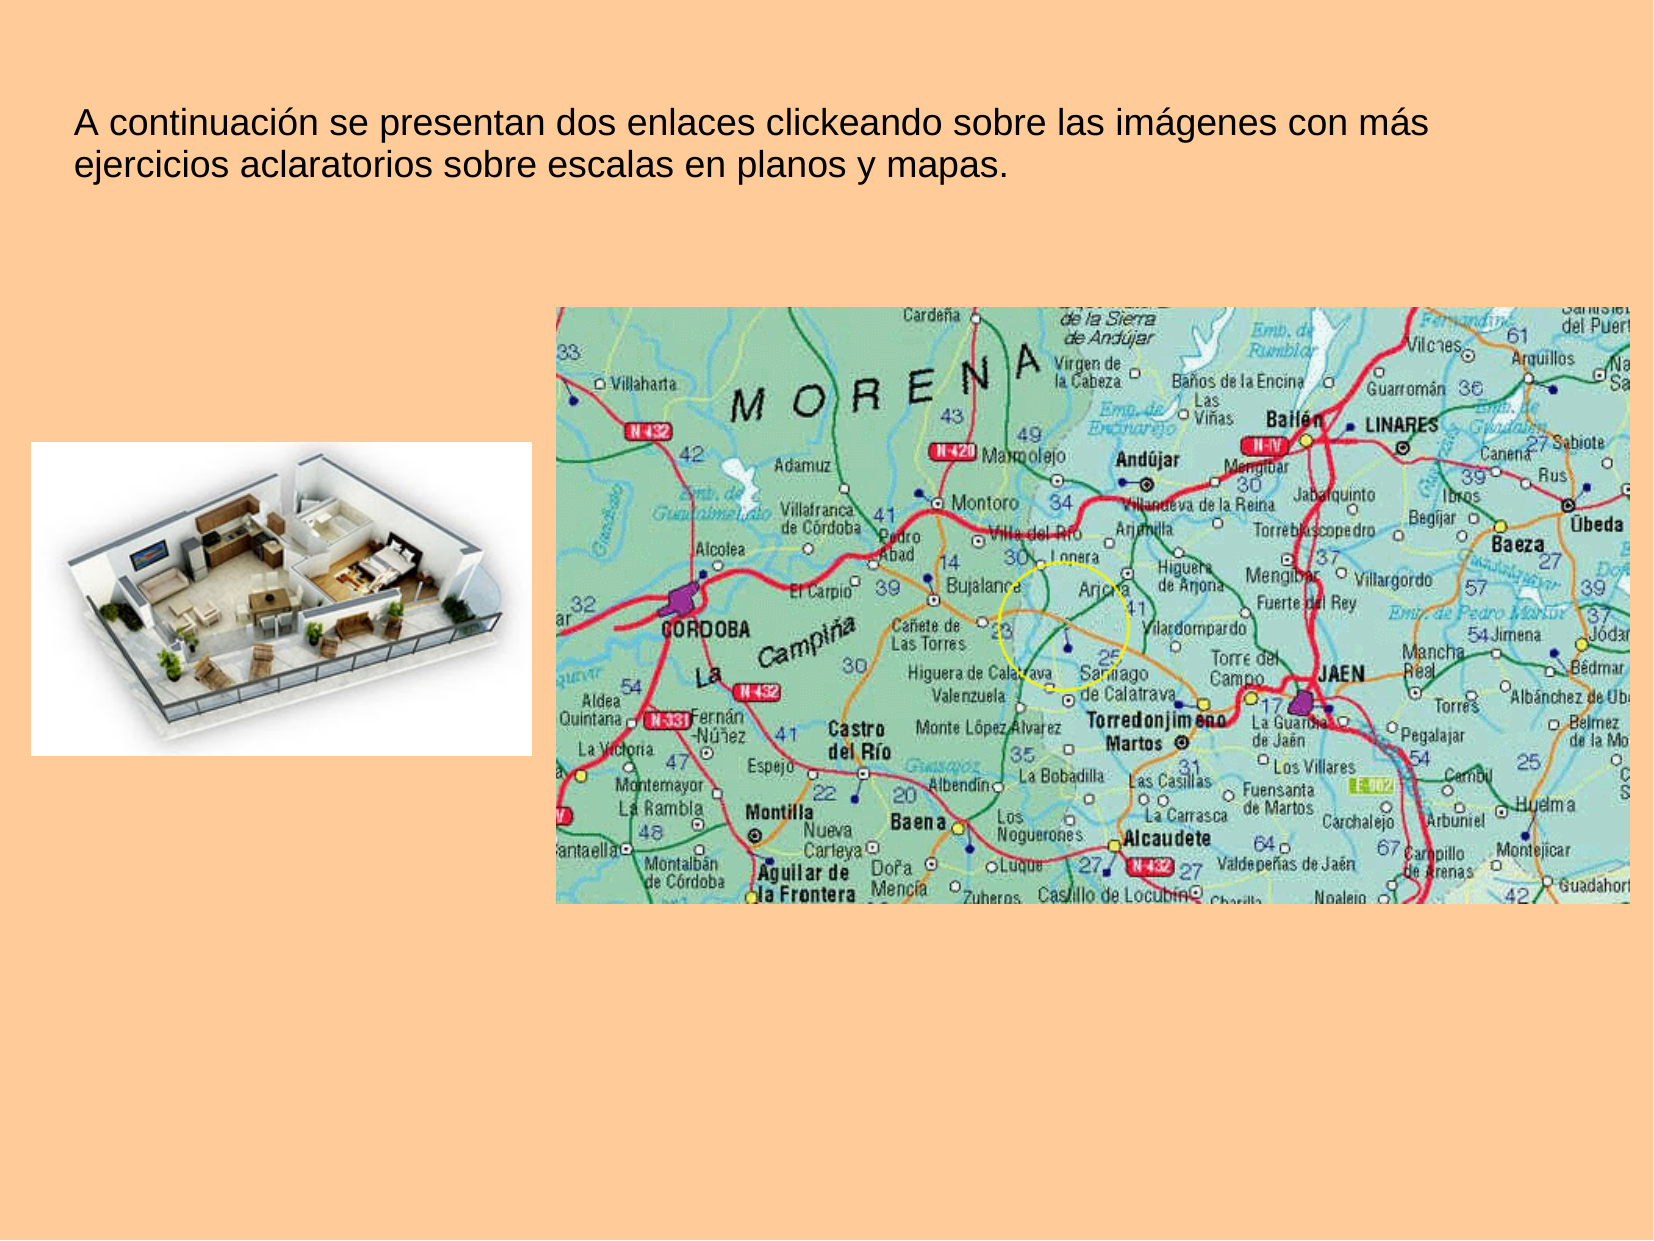

A continuación se presentan dos enlaces clickeando sobre las imágenes con más ejercicios aclaratorios sobre escalas en planos y mapas.